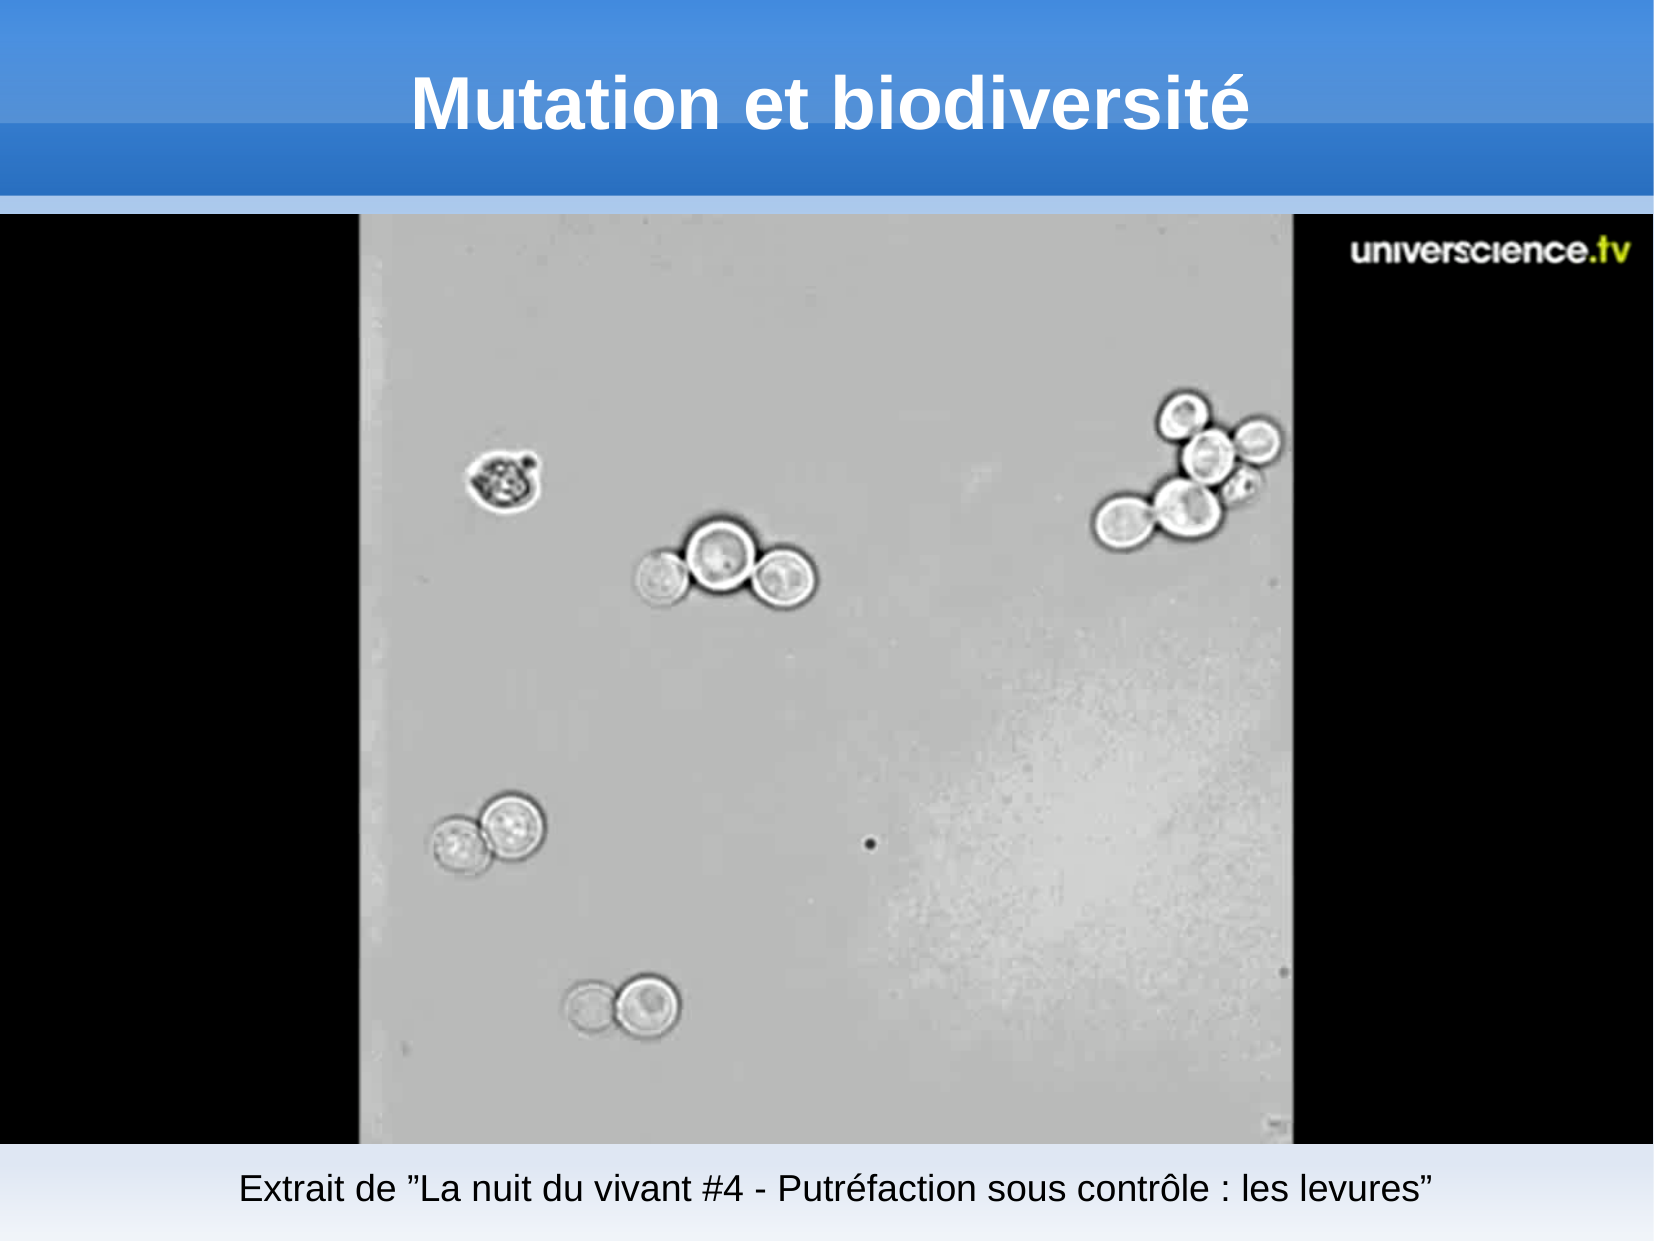

# Mutation et biodiversité
Extrait de ”La nuit du vivant #4 - Putréfaction sous contrôle : les levures”